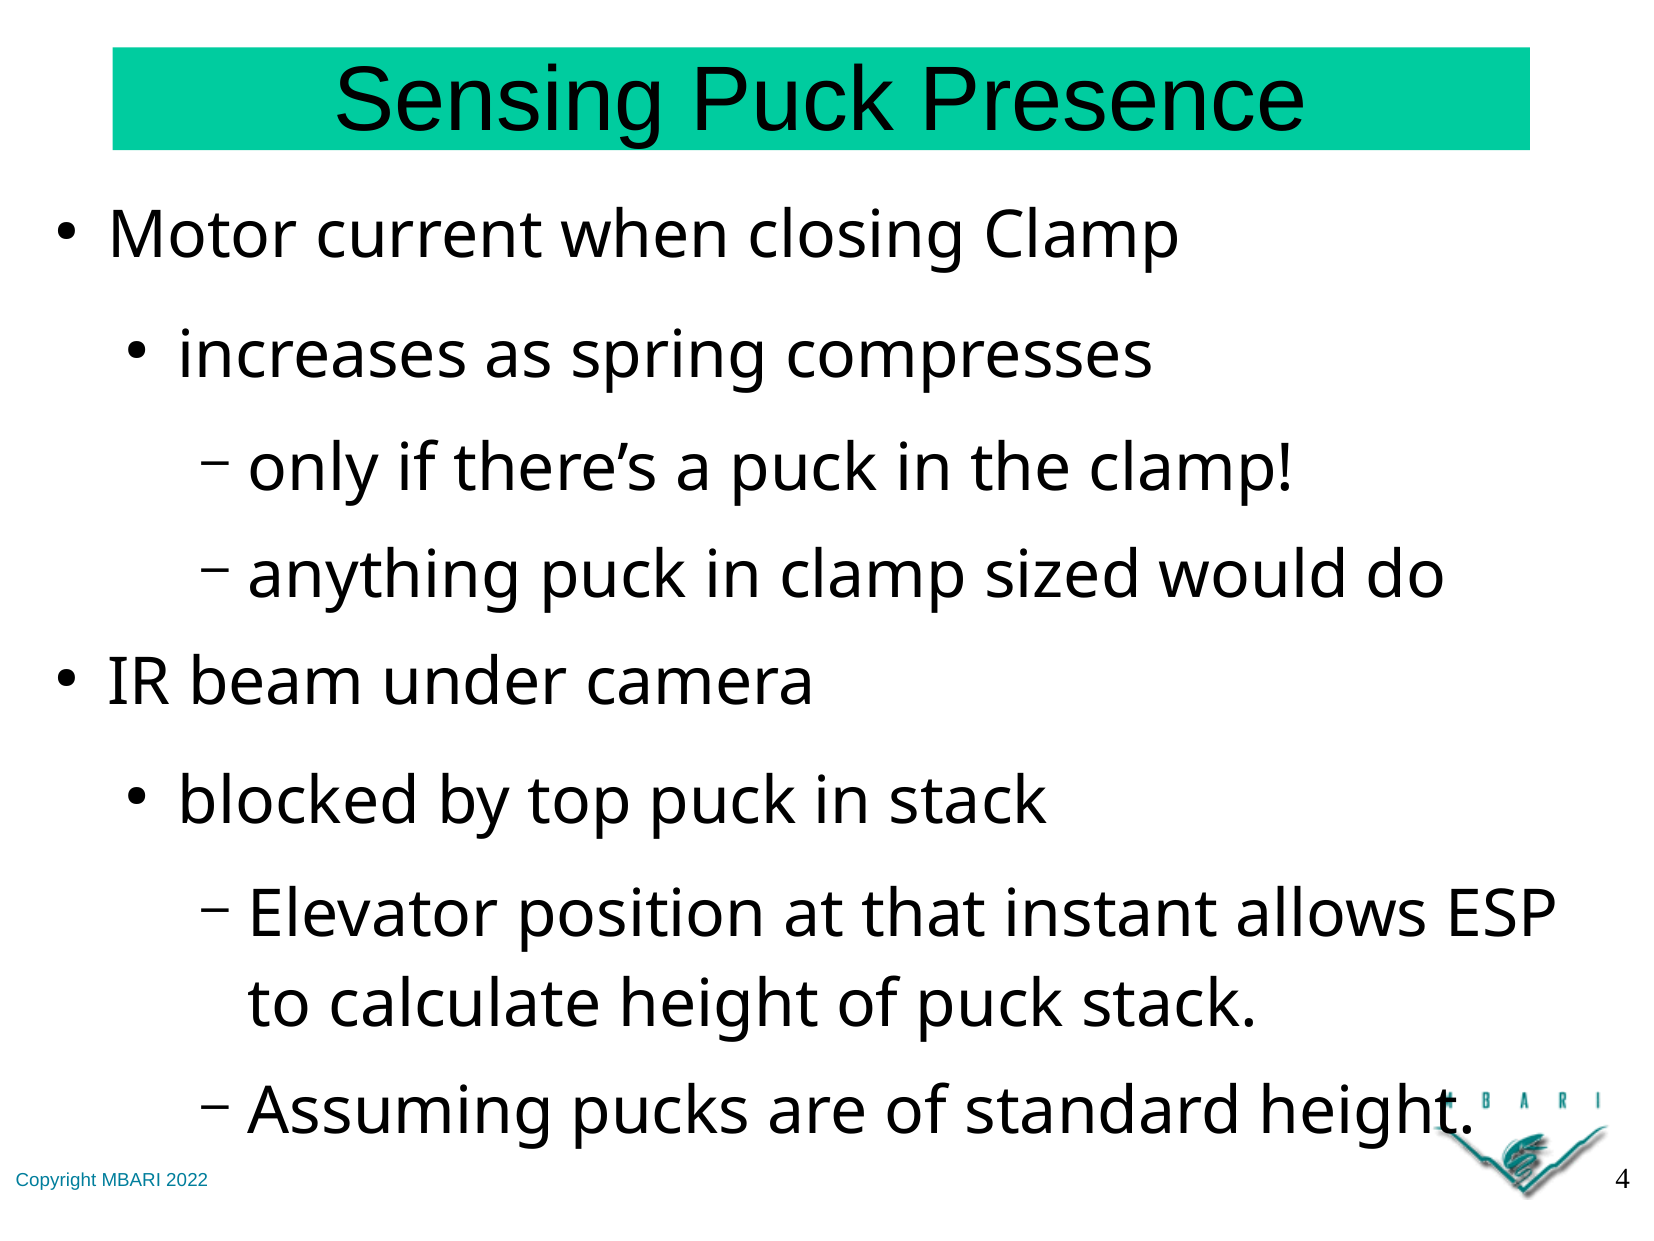

# Sensing Puck Presence
Motor current when closing Clamp
increases as spring compresses
only if there’s a puck in the clamp!
anything puck in clamp sized would do
IR beam under camera
blocked by top puck in stack
Elevator position at that instant allows ESP to calculate height of puck stack.
Assuming pucks are of standard height.